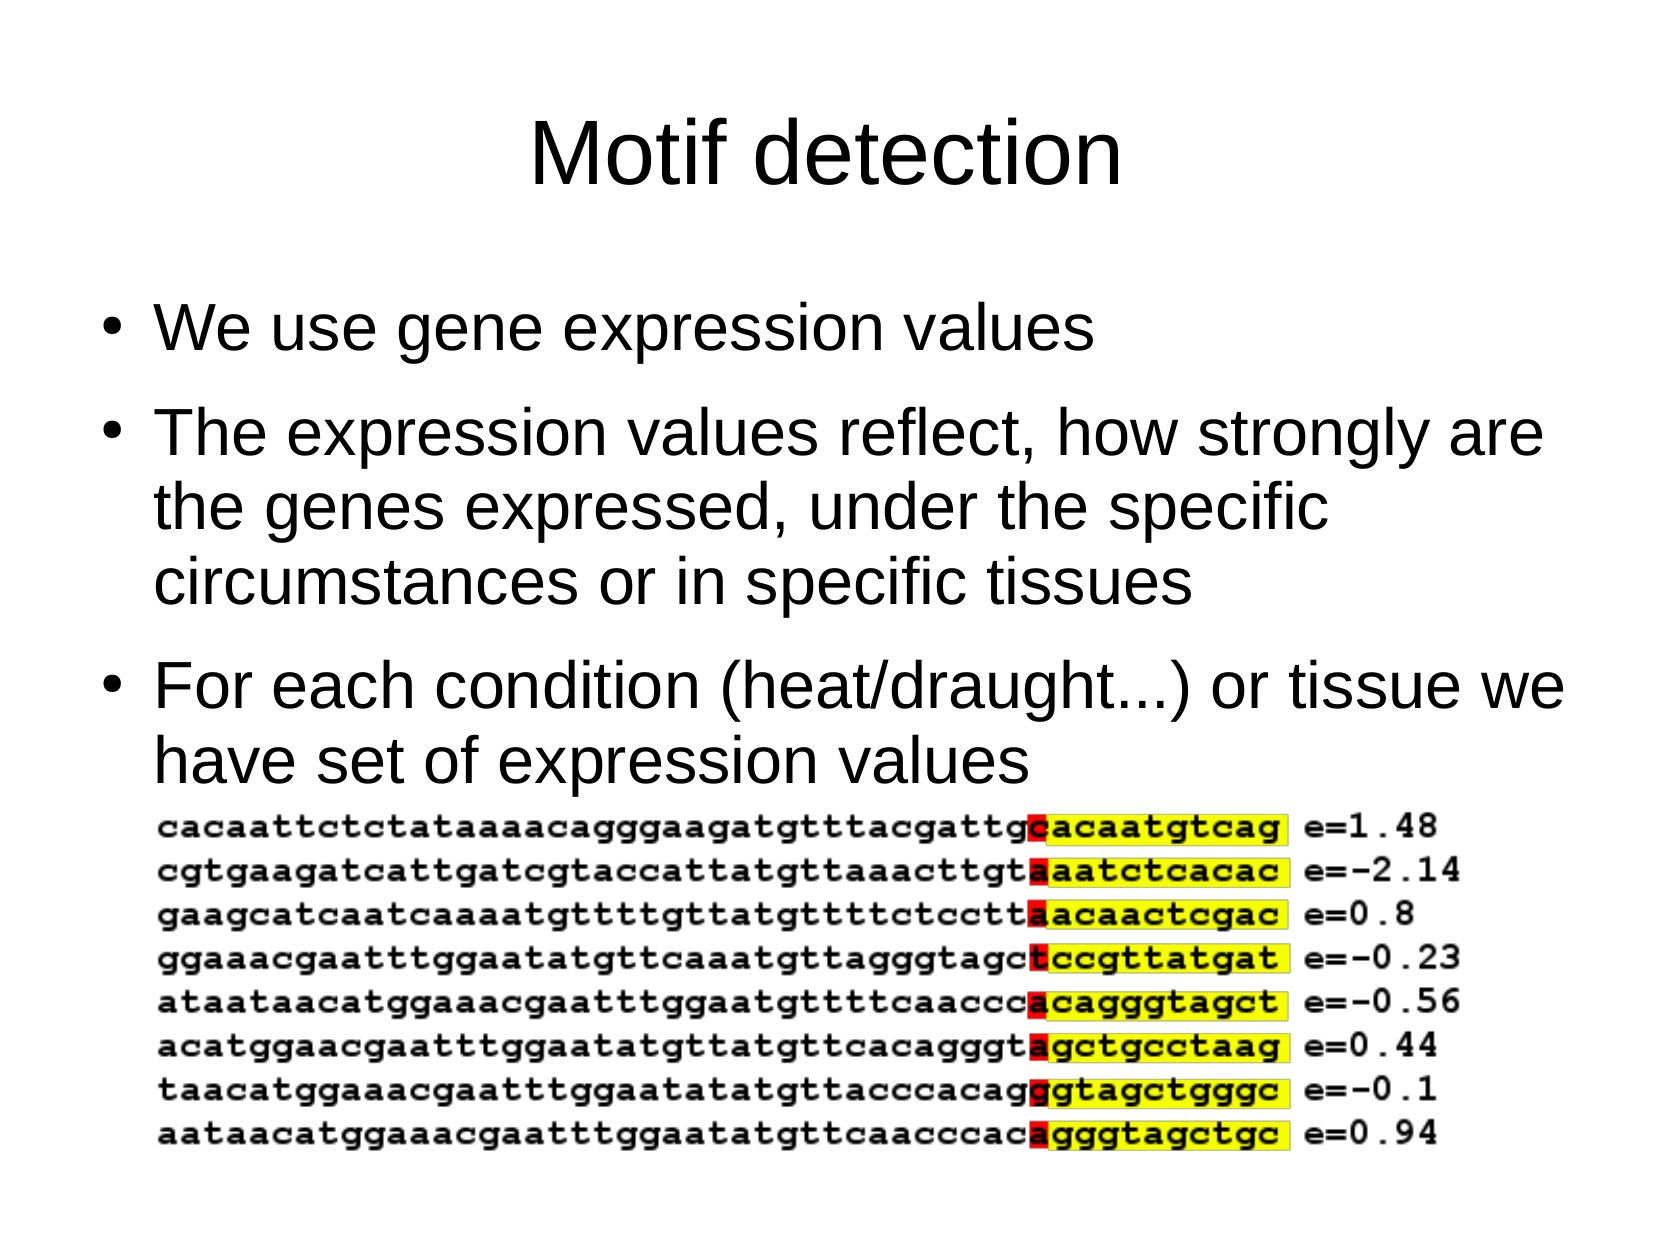

# Motif detection
We use gene expression values
The expression values reflect, how strongly are the genes expressed, under the specific circumstances or in specific tissues
For each condition (heat/draught...) or tissue we have set of expression values